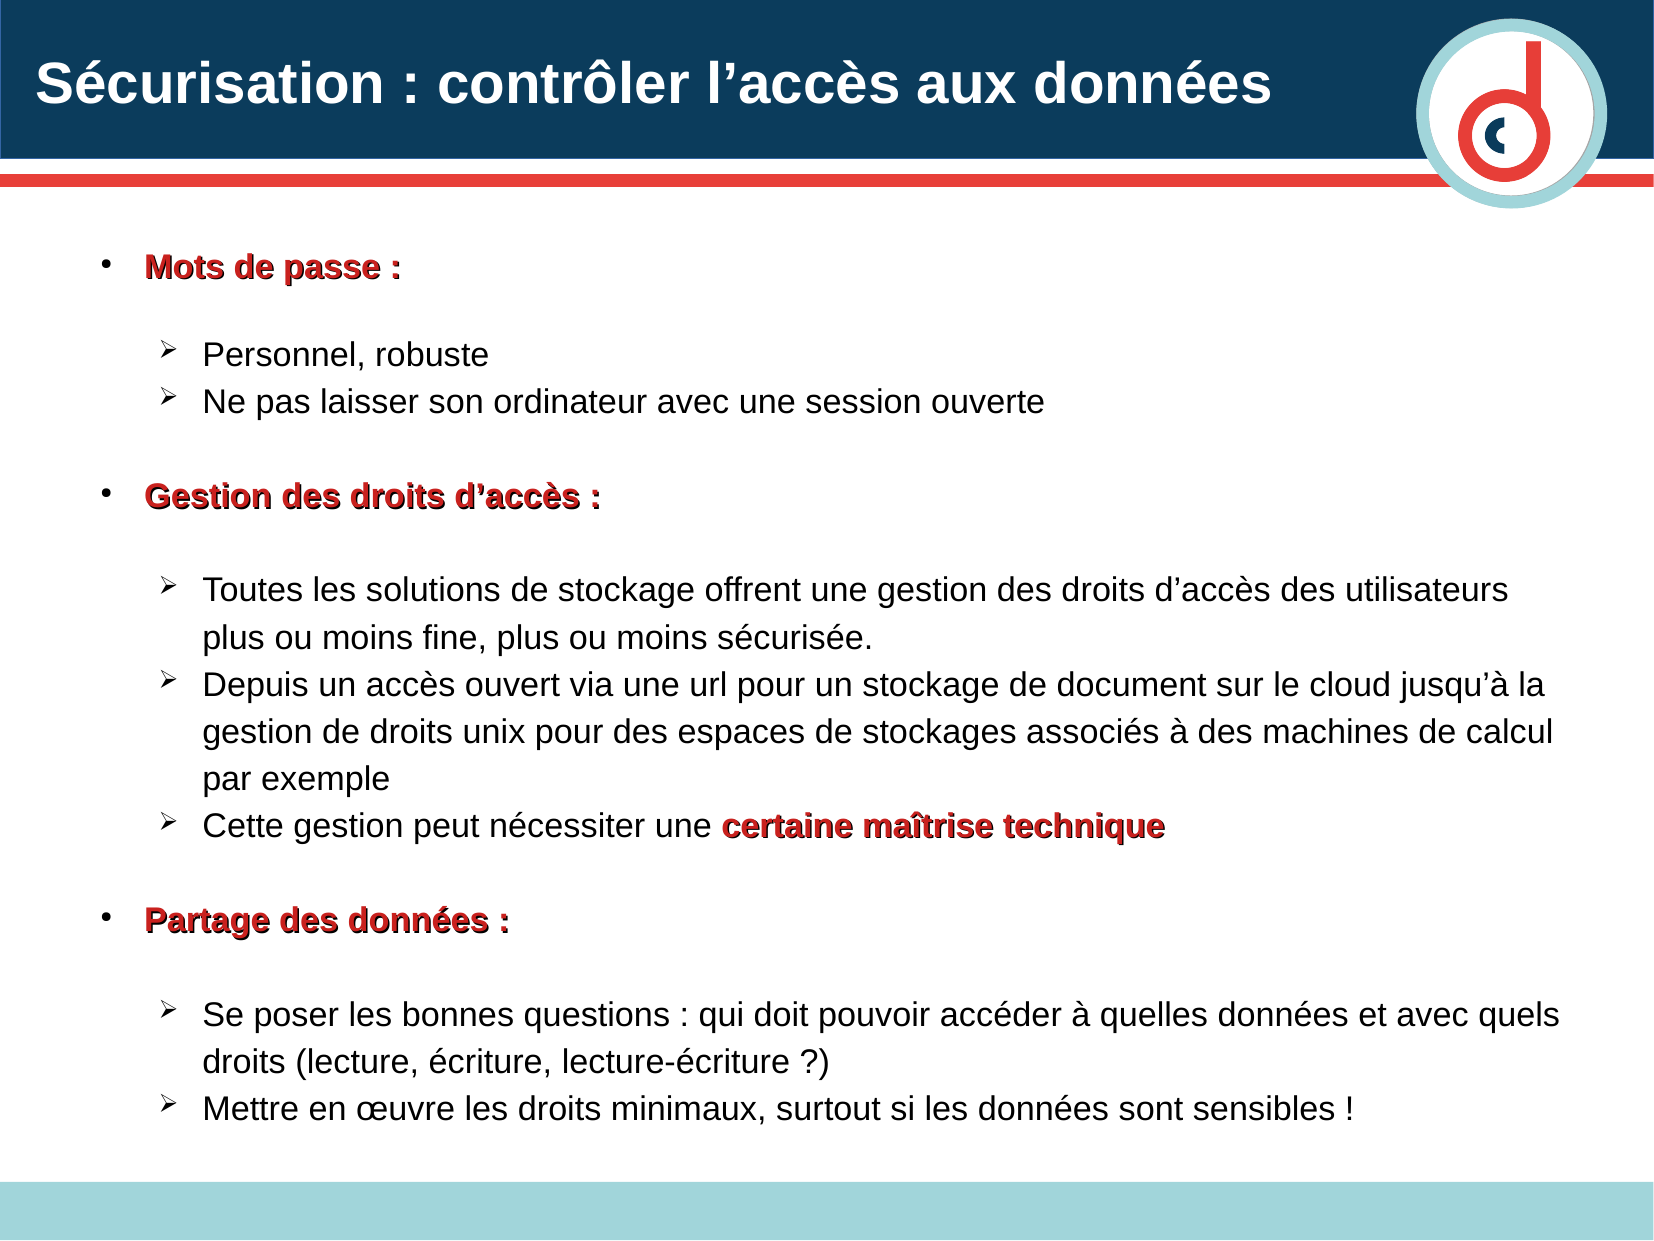

# Sécurisation : contrôler l’accès aux données
Mots de passe :
Personnel, robuste
Ne pas laisser son ordinateur avec une session ouverte
Gestion des droits d’accès :
Toutes les solutions de stockage offrent une gestion des droits d’accès des utilisateurs plus ou moins fine, plus ou moins sécurisée.
Depuis un accès ouvert via une url pour un stockage de document sur le cloud jusqu’à la gestion de droits unix pour des espaces de stockages associés à des machines de calcul par exemple
Cette gestion peut nécessiter une certaine maîtrise technique
Partage des données :
Se poser les bonnes questions : qui doit pouvoir accéder à quelles données et avec quels droits (lecture, écriture, lecture-écriture ?)
Mettre en œuvre les droits minimaux, surtout si les données sont sensibles !